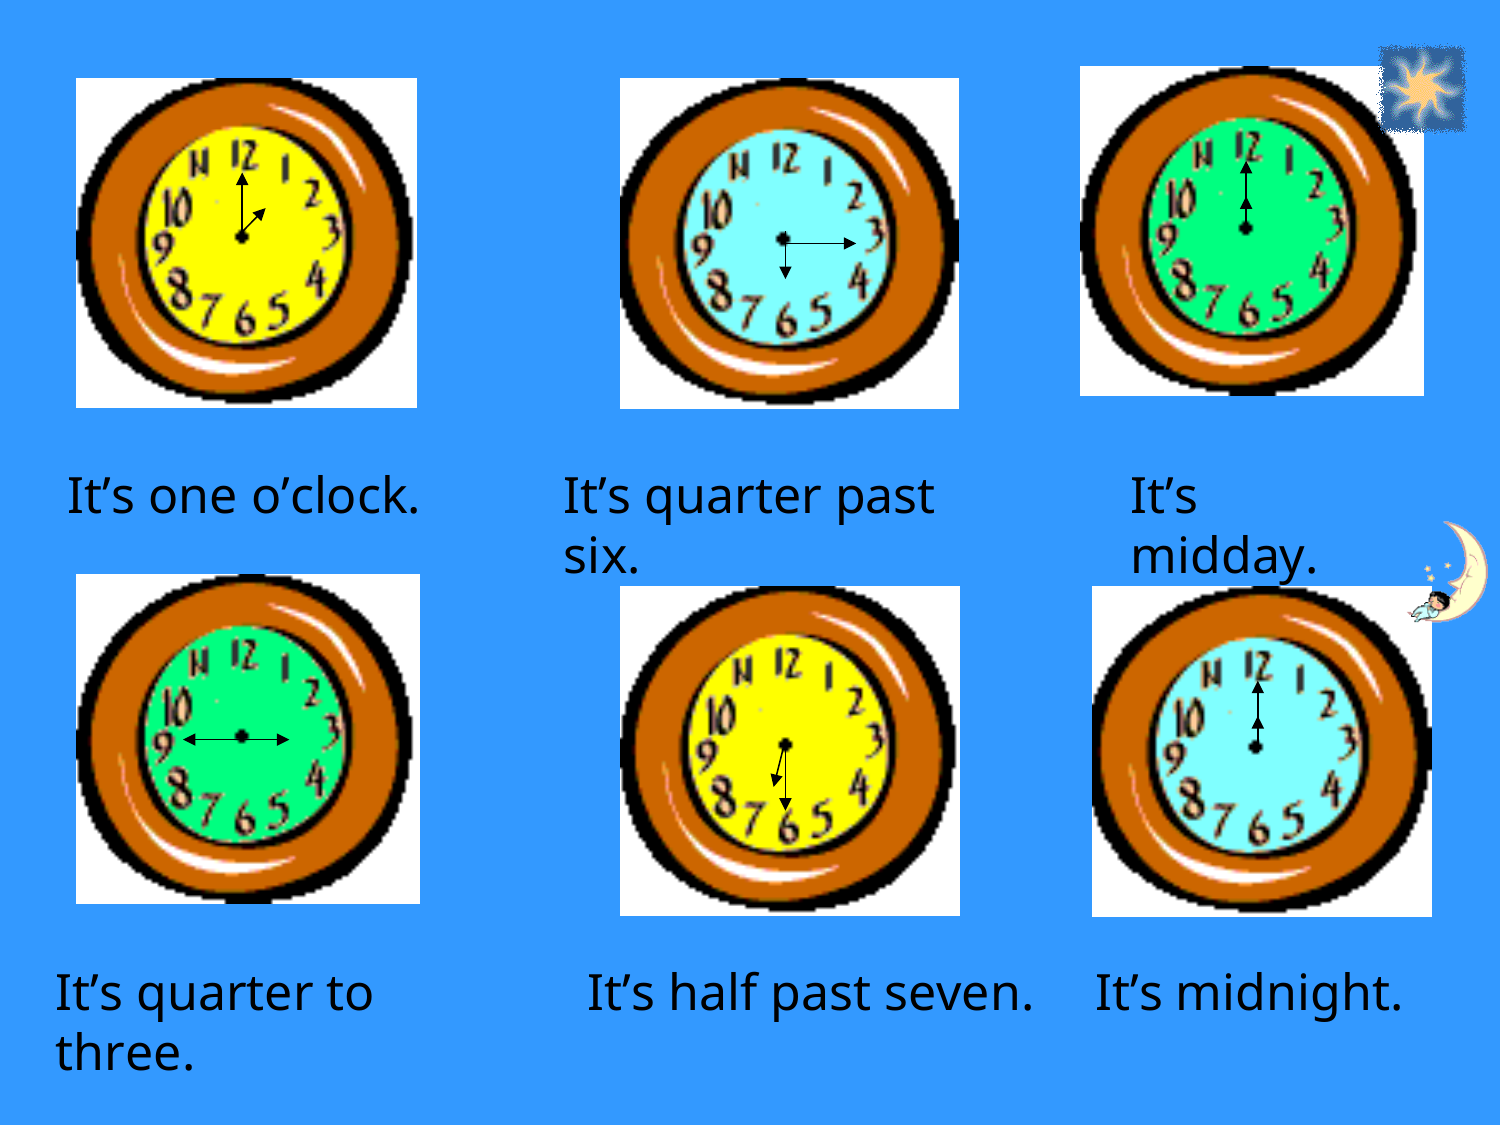

It’s one o’clock.
It’s quarter past six.
It’s midday.
It’s quarter to three.
It’s half past seven.
It’s midnight.